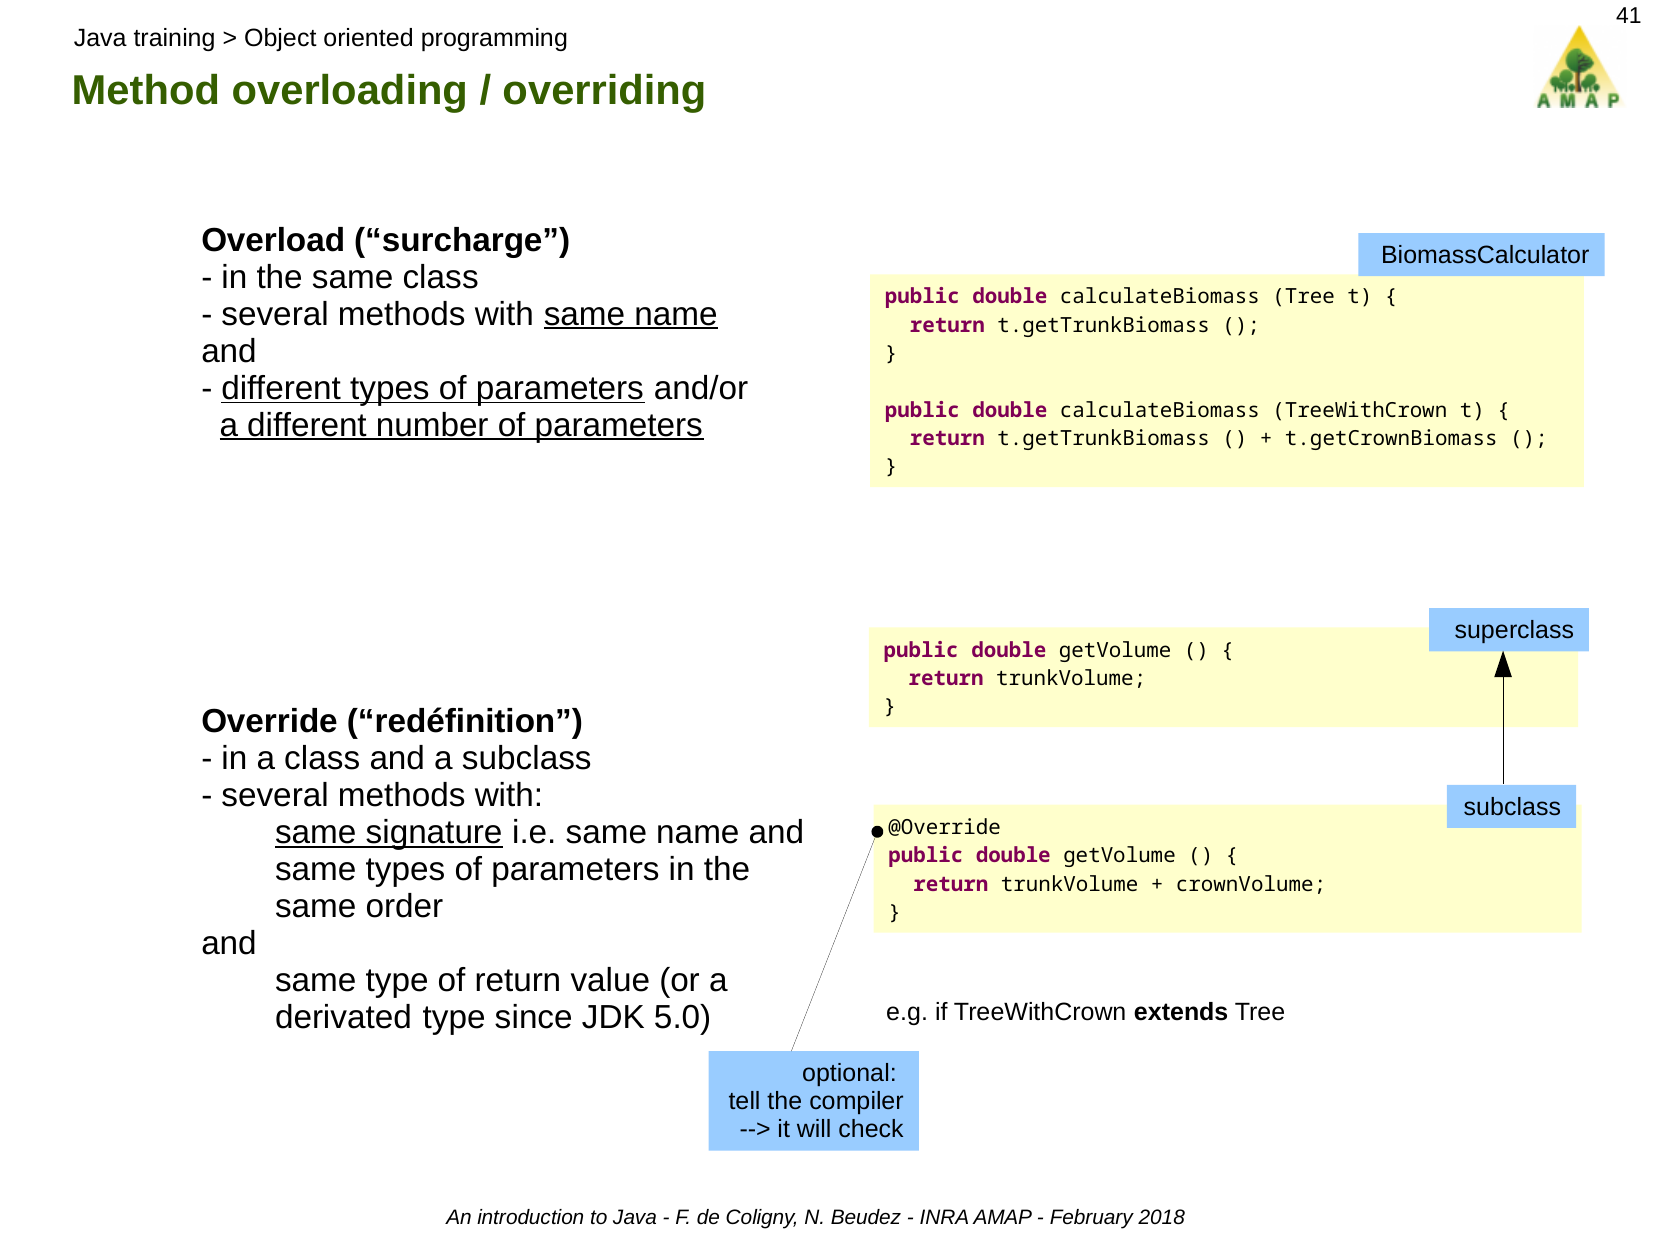

41
Java training > Object oriented programming
Method overloading / overriding
Overload (“surcharge”)
- in the same class
- several methods with same name
and
- different types of parameters and/or
 a different number of parameters
Override (“redéfinition”)
- in a class and a subclass
- several methods with:
	same signature i.e. same name and 	same types of parameters in the 		same order
and
	same type of return value (or a
	derivated 	type since JDK 5.0)
BiomassCalculator
public double calculateBiomass (Tree t) {
 return t.getTrunkBiomass ();
}
public double calculateBiomass (TreeWithCrown t) {
 return t.getTrunkBiomass () + t.getCrownBiomass ();
}
superclass
public double getVolume () {
 return trunkVolume;
}
subclass
@Override
public double getVolume () {
 return trunkVolume + crownVolume;
}
e.g. if TreeWithCrown extends Tree
optional:
tell the compiler
--> it will check